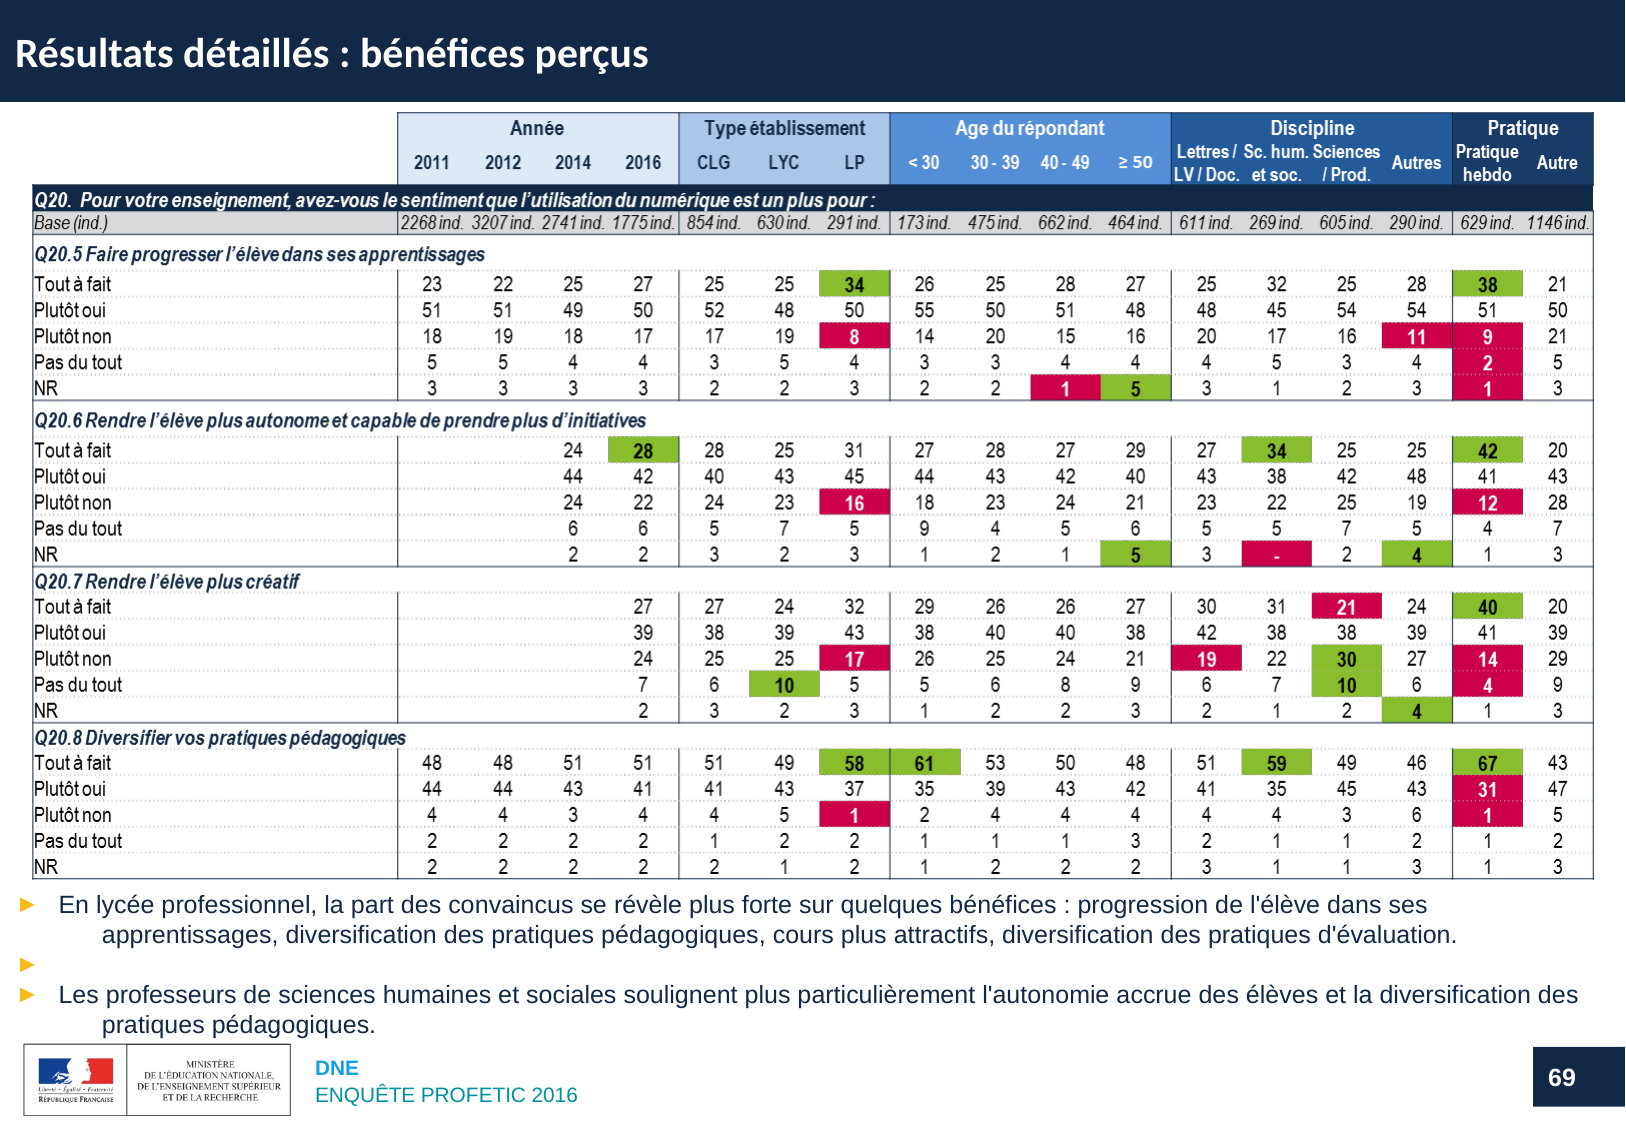

# Résultats détaillés : bénéfices perçus
En lycée professionnel, la part des convaincus se révèle plus forte sur quelques bénéfices : progression de l'élève dans ses apprentissages, diversification des pratiques pédagogiques, cours plus attractifs, diversification des pratiques d'évaluation.
Les professeurs de sciences humaines et sociales soulignent plus particulièrement l'autonomie accrue des élèves et la diversification des pratiques pédagogiques.